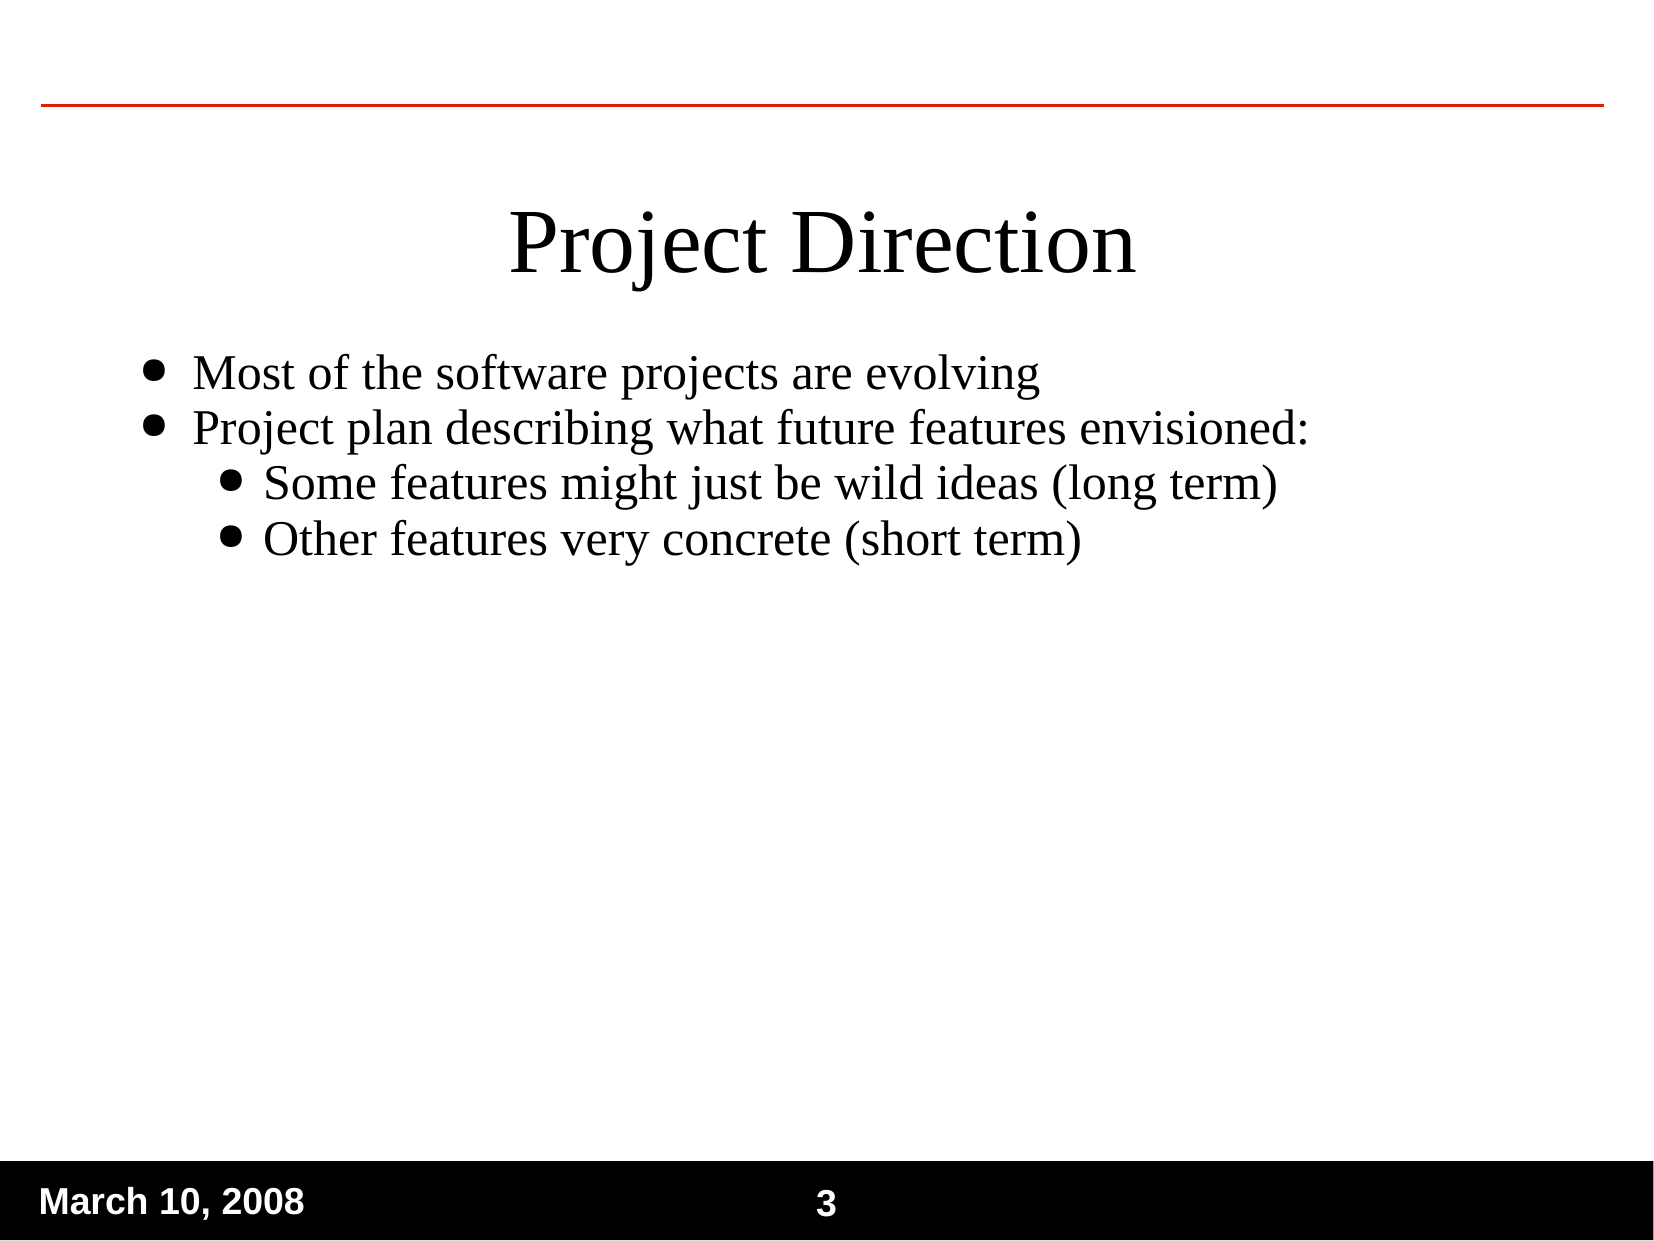

# Project Direction
Most of the software projects are evolving
Project plan describing what future features envisioned:
Some features might just be wild ideas (long term)
Other features very concrete (short term)